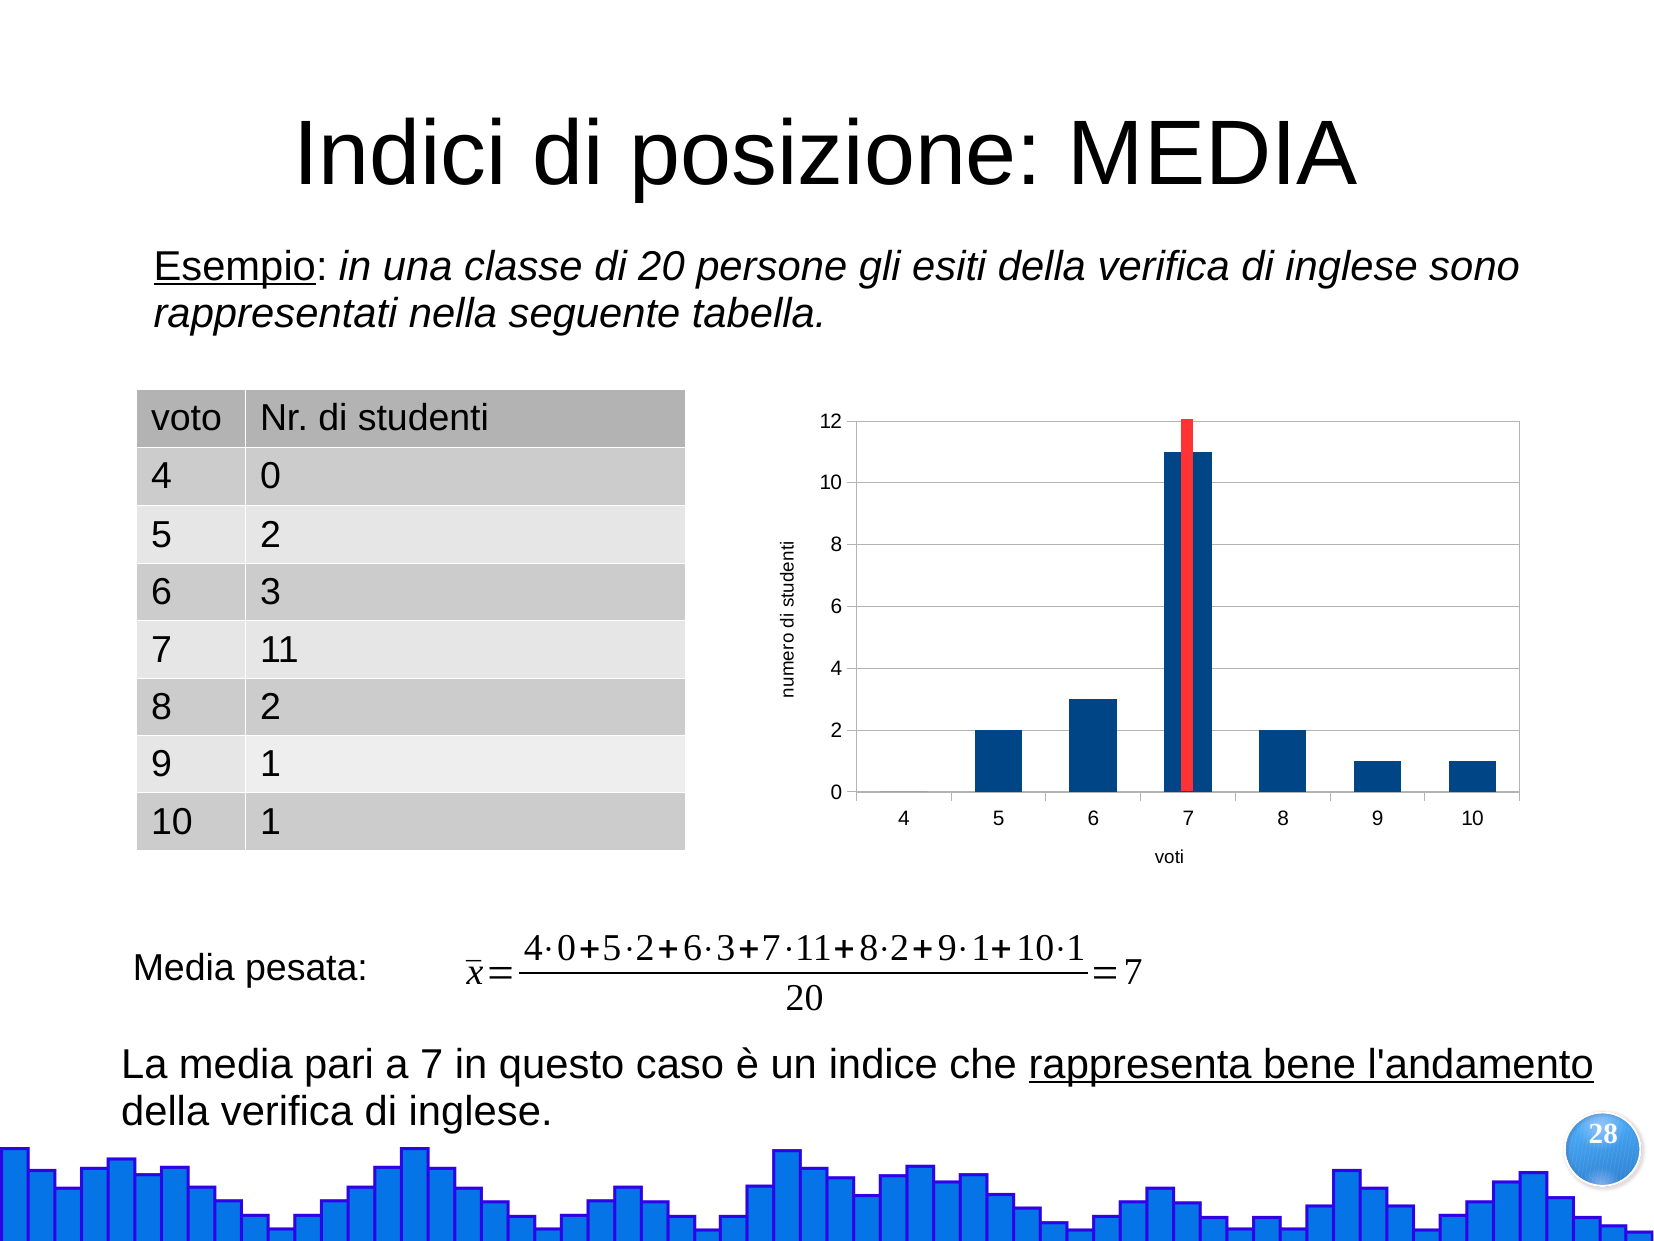

# Indici di posizione: MEDIA
Esempio: in una classe di 20 persone gli esiti della verifica di inglese sono rappresentati nella seguente tabella.
| voto | Nr. di studenti |
| --- | --- |
| 4 | 0 |
| 5 | 2 |
| 6 | 3 |
| 7 | 11 |
| 8 | 2 |
| 9 | 1 |
| 10 | 1 |
### Chart
| Category | Colonna 1 |
|---|---|
| 4 | 0.0 |
| 5 | 2.0 |
| 6 | 3.0 |
| 7 | 11.0 |
| 8 | 2.0 |
| 9 | 1.0 |
| 10 | 1.0 |
Media pesata:
La media pari a 7 in questo caso è un indice che rappresenta bene l'andamento della verifica di inglese.
28